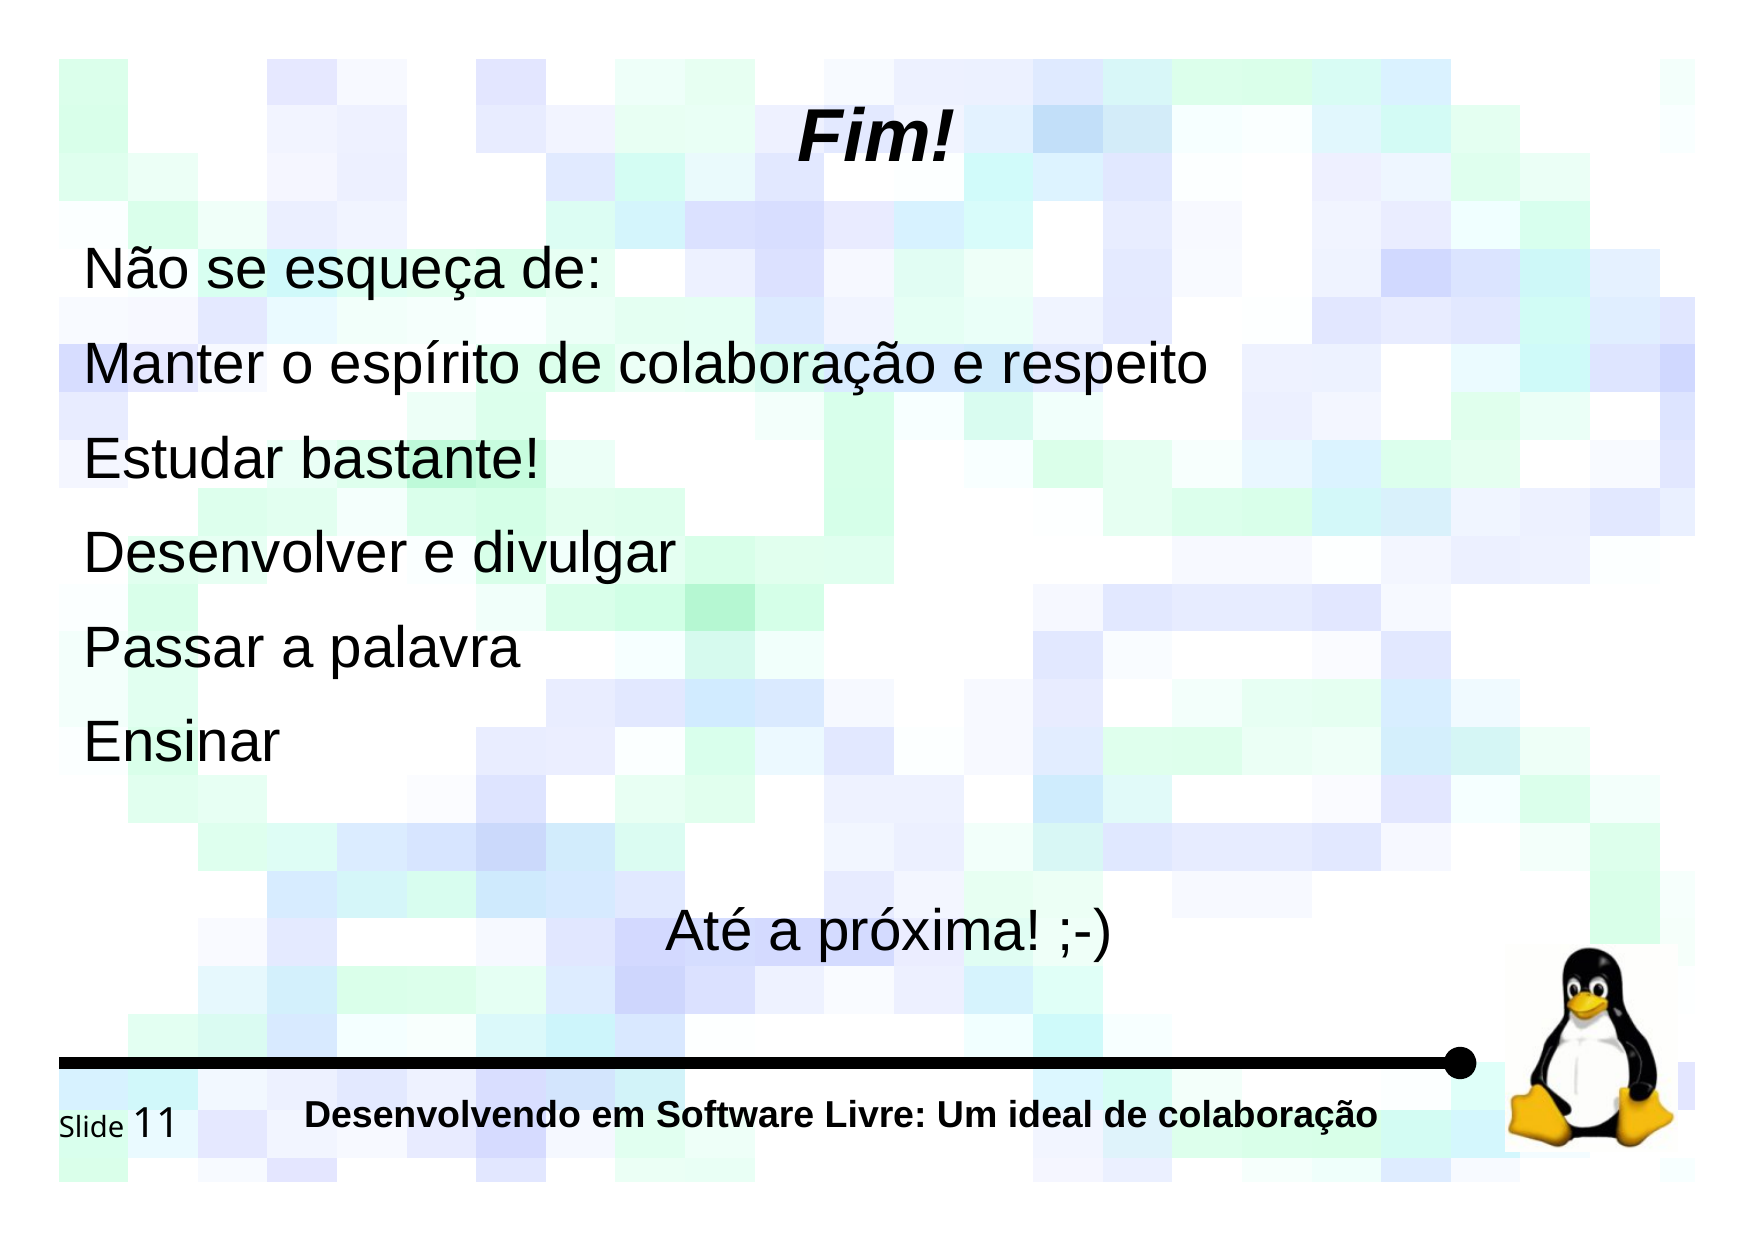

# Fim!
Não se esqueça de:
Manter o espírito de colaboração e respeito
Estudar bastante!
Desenvolver e divulgar
Passar a palavra
Ensinar
Até a próxima! ;-)